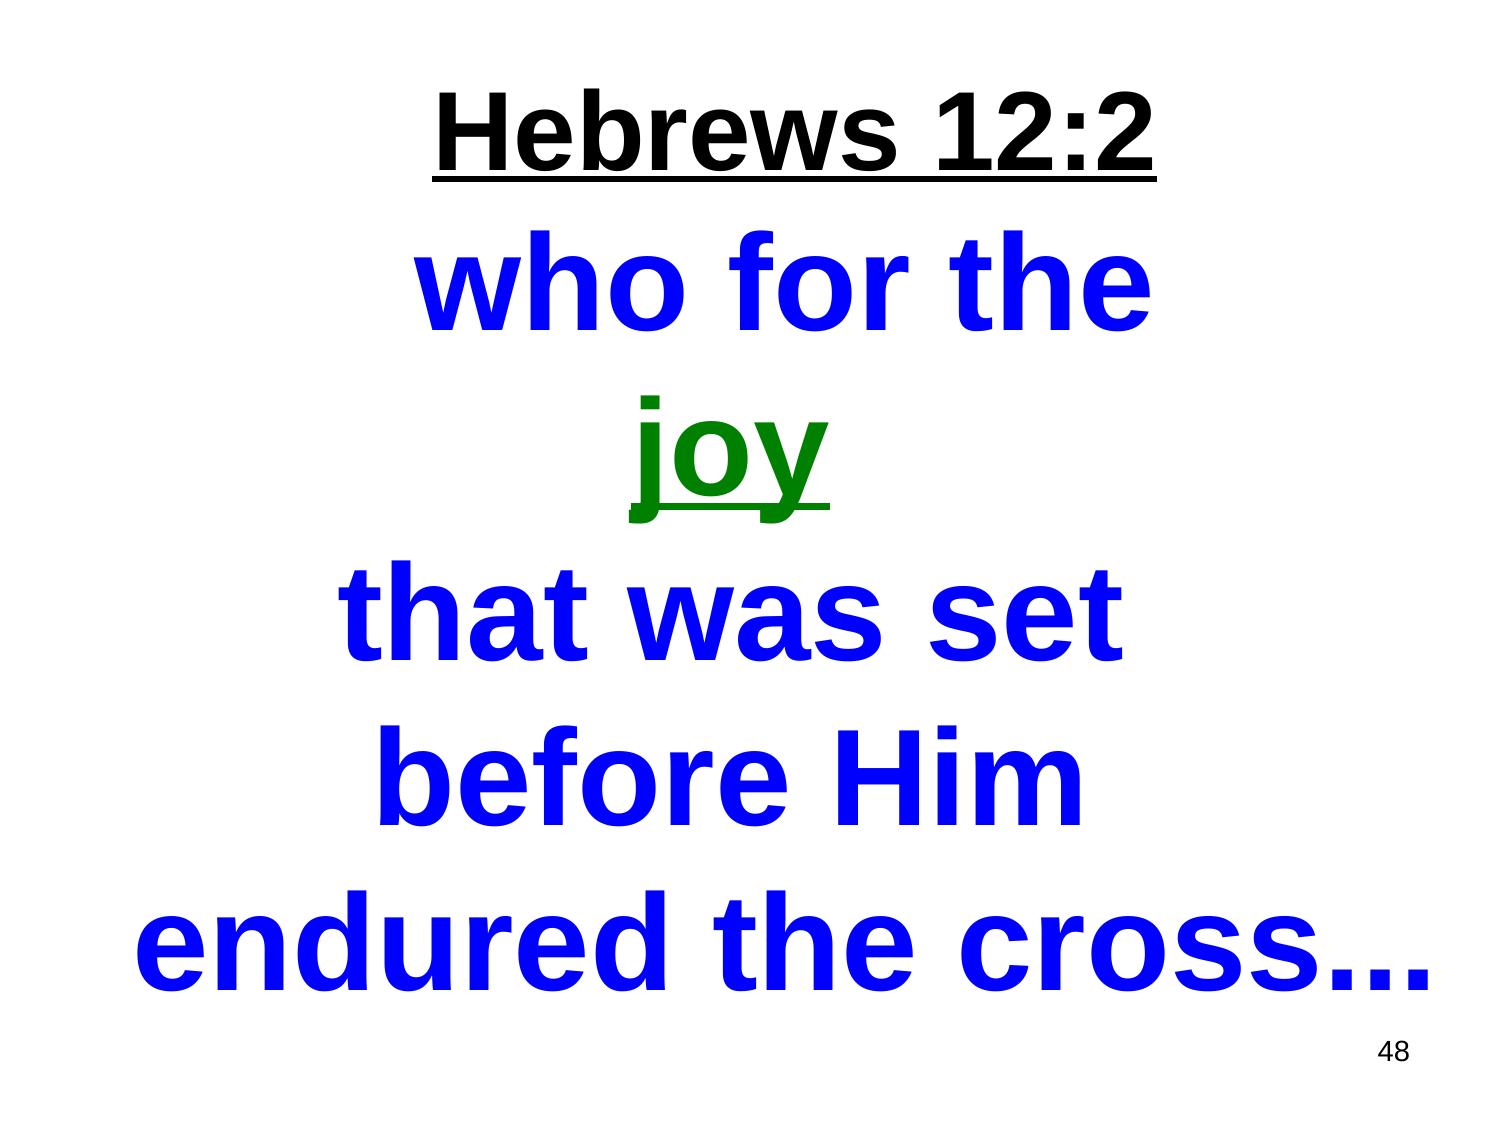

Hebrews 12:2
who for the
joy
that was set
before Him
endured the cross...